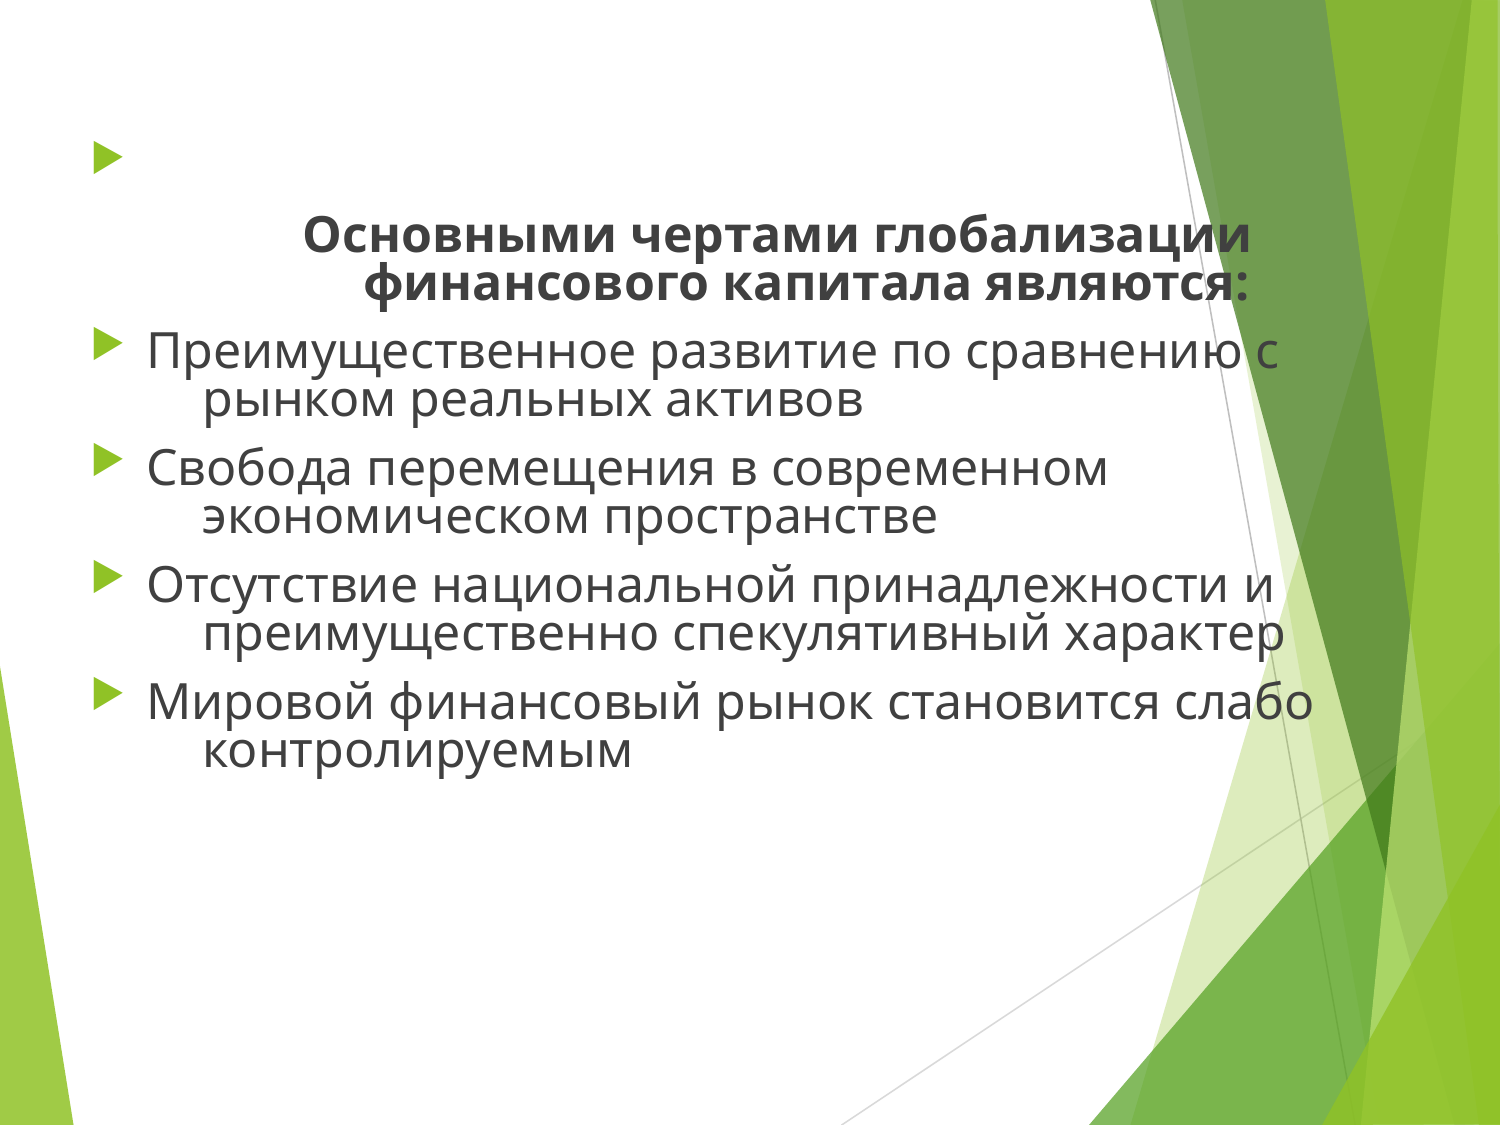

# Основными чертами глобализации финансового капитала являются:
Преимущественное развитие по сравнению с рынком реальных активов
Свобода перемещения в современном экономическом пространстве
Отсутствие национальной принадлежности и преимущественно спекулятивный характер
Мировой финансовый рынок становится слабо контролируемым